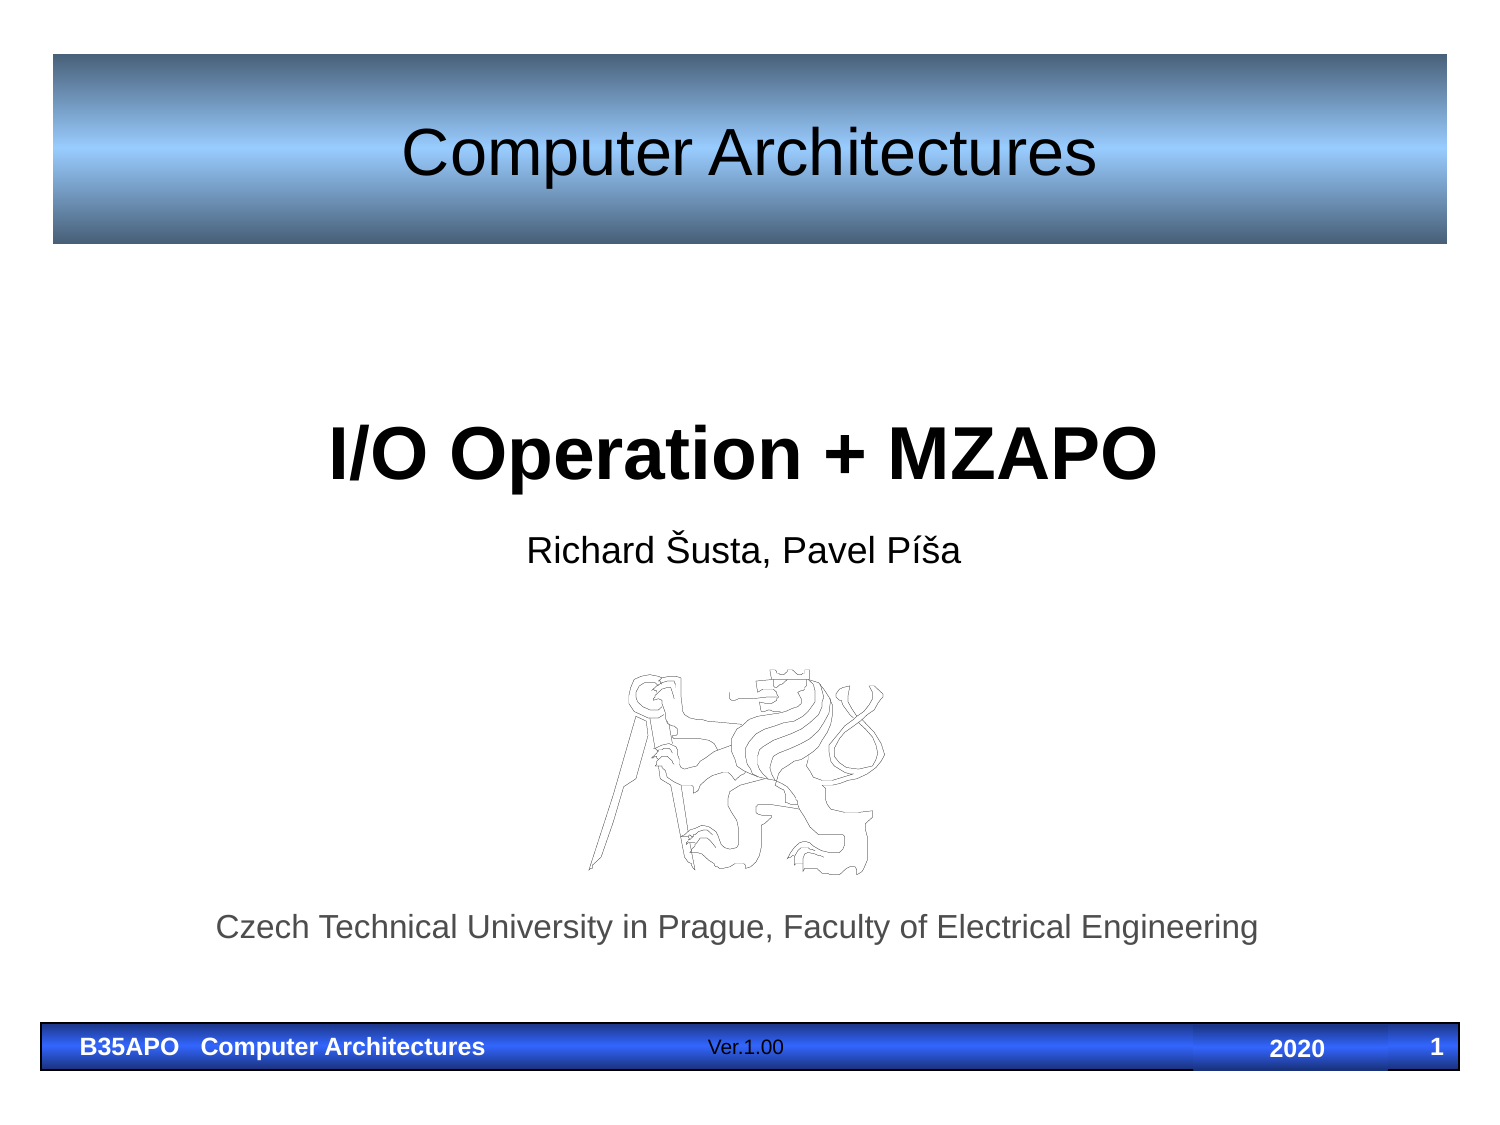

Computer Architectures
I/O Operation + MZAPO
Richard Šusta, Pavel Píša
Czech Technical University in Prague, Faculty of Electrical Engineering
B35APO Computer Architectures
 2020
Ver.1.00